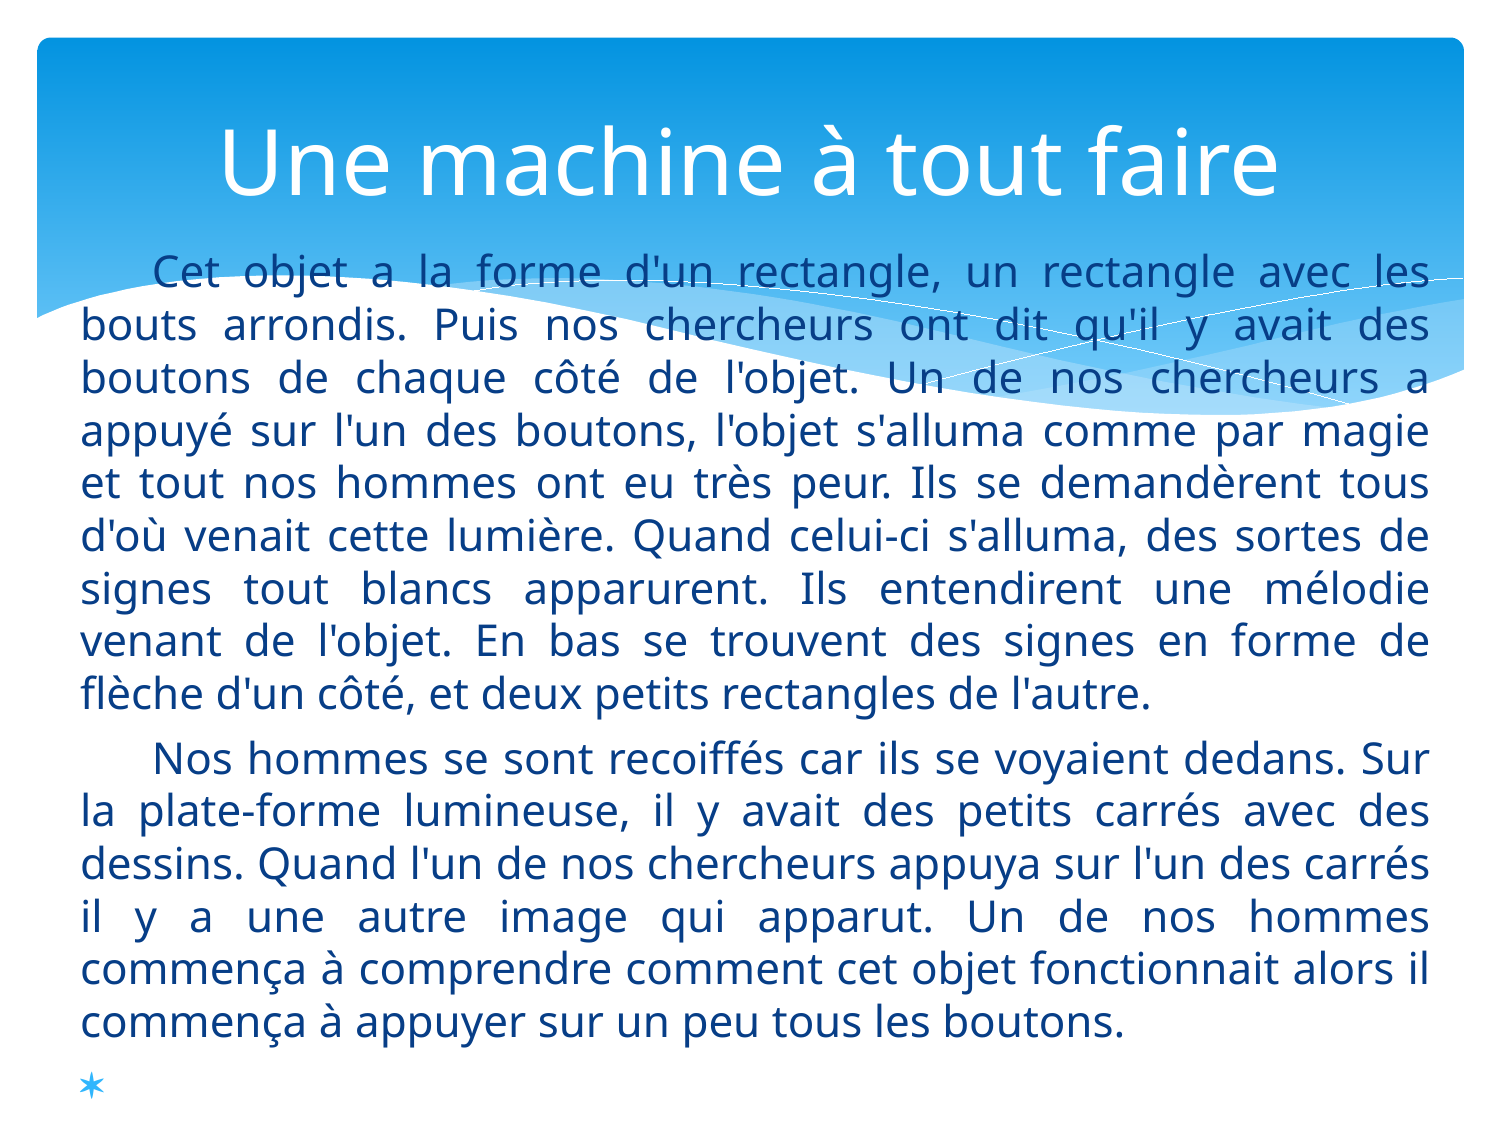

Une machine à tout faire
# Cet objet a la forme d'un rectangle, un rectangle avec les bouts arrondis. Puis nos chercheurs ont dit qu'il y avait des boutons de chaque côté de l'objet. Un de nos chercheurs a appuyé sur l'un des boutons, l'objet s'alluma comme par magie et tout nos hommes ont eu très peur. Ils se demandèrent tous d'où venait cette lumière. Quand celui-ci s'alluma, des sortes de signes tout blancs apparurent. Ils entendirent une mélodie venant de l'objet. En bas se trouvent des signes en forme de flèche d'un côté, et deux petits rectangles de l'autre.
	Nos hommes se sont recoiffés car ils se voyaient dedans. Sur la plate-forme lumineuse, il y avait des petits carrés avec des dessins. Quand l'un de nos chercheurs appuya sur l'un des carrés il y a une autre image qui apparut. Un de nos hommes commença à comprendre comment cet objet fonctionnait alors il commença à appuyer sur un peu tous les boutons.